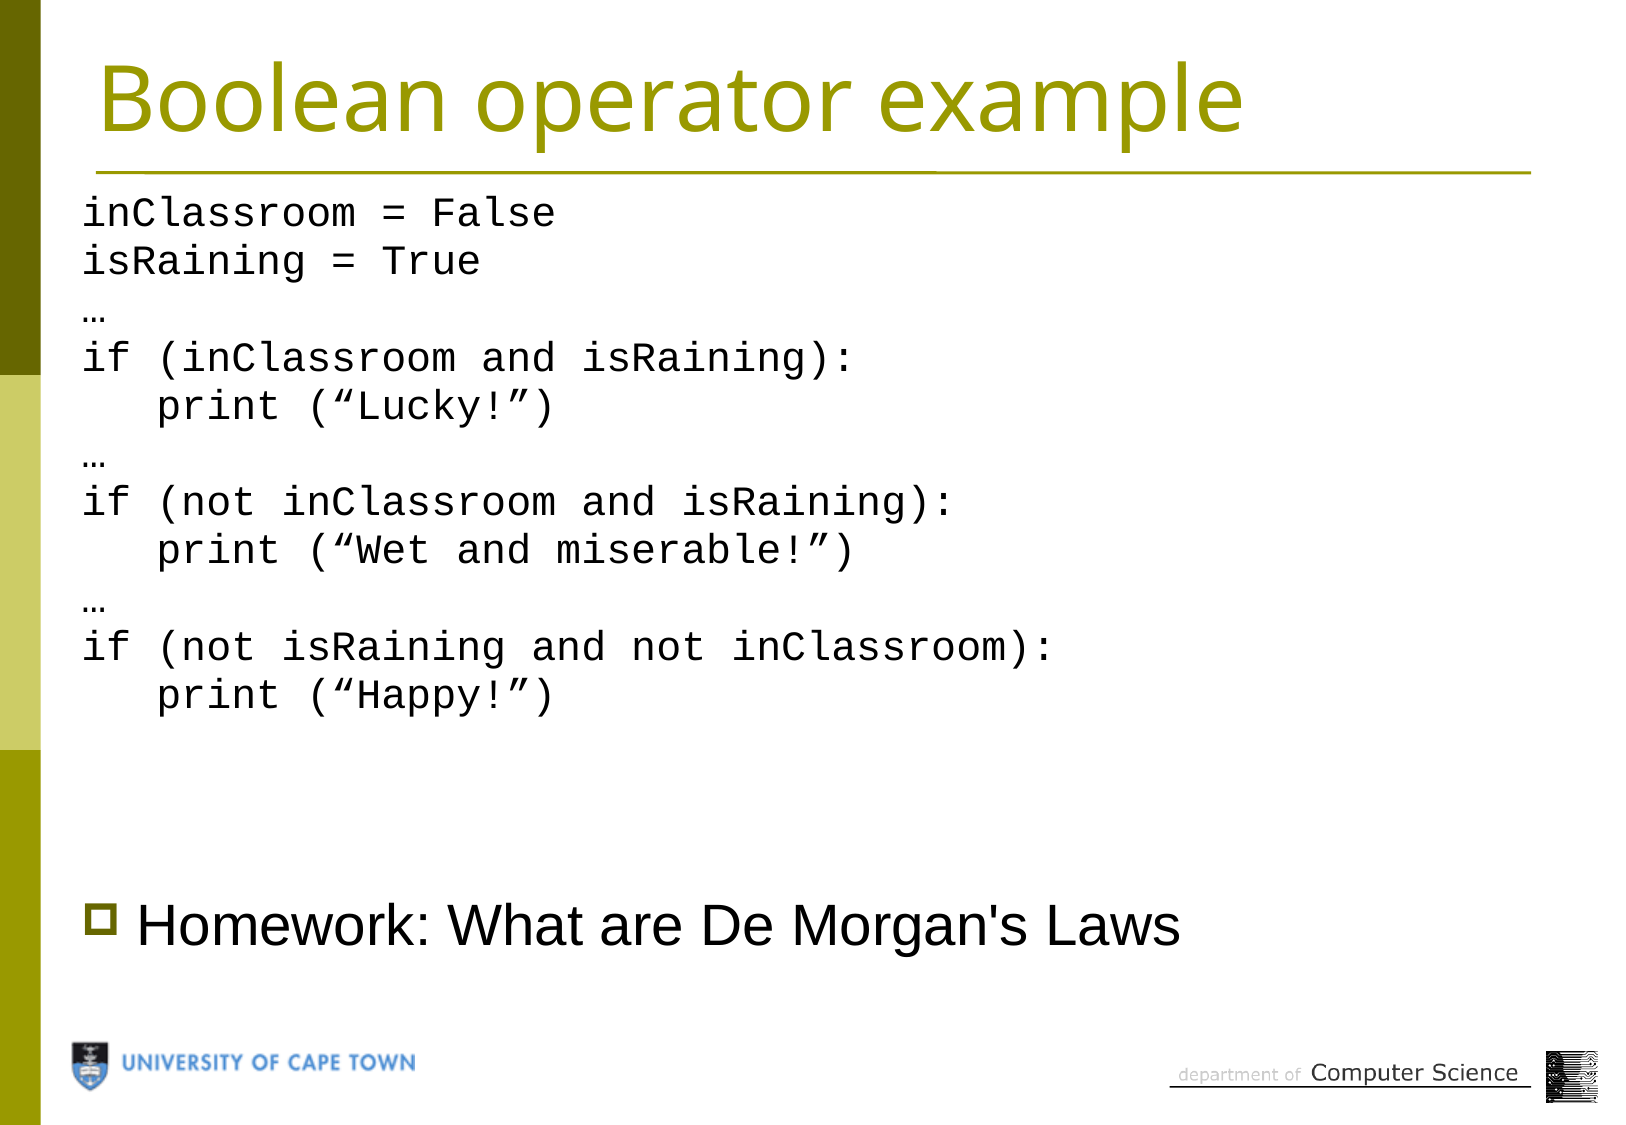

# Boolean operator example
inClassroom = False
isRaining = True
…
if (inClassroom and isRaining):
 print (“Lucky!”)
…
if (not inClassroom and isRaining):
 print (“Wet and miserable!”)
…
if (not isRaining and not inClassroom):
 print (“Happy!”)
Homework: What are De Morgan's Laws